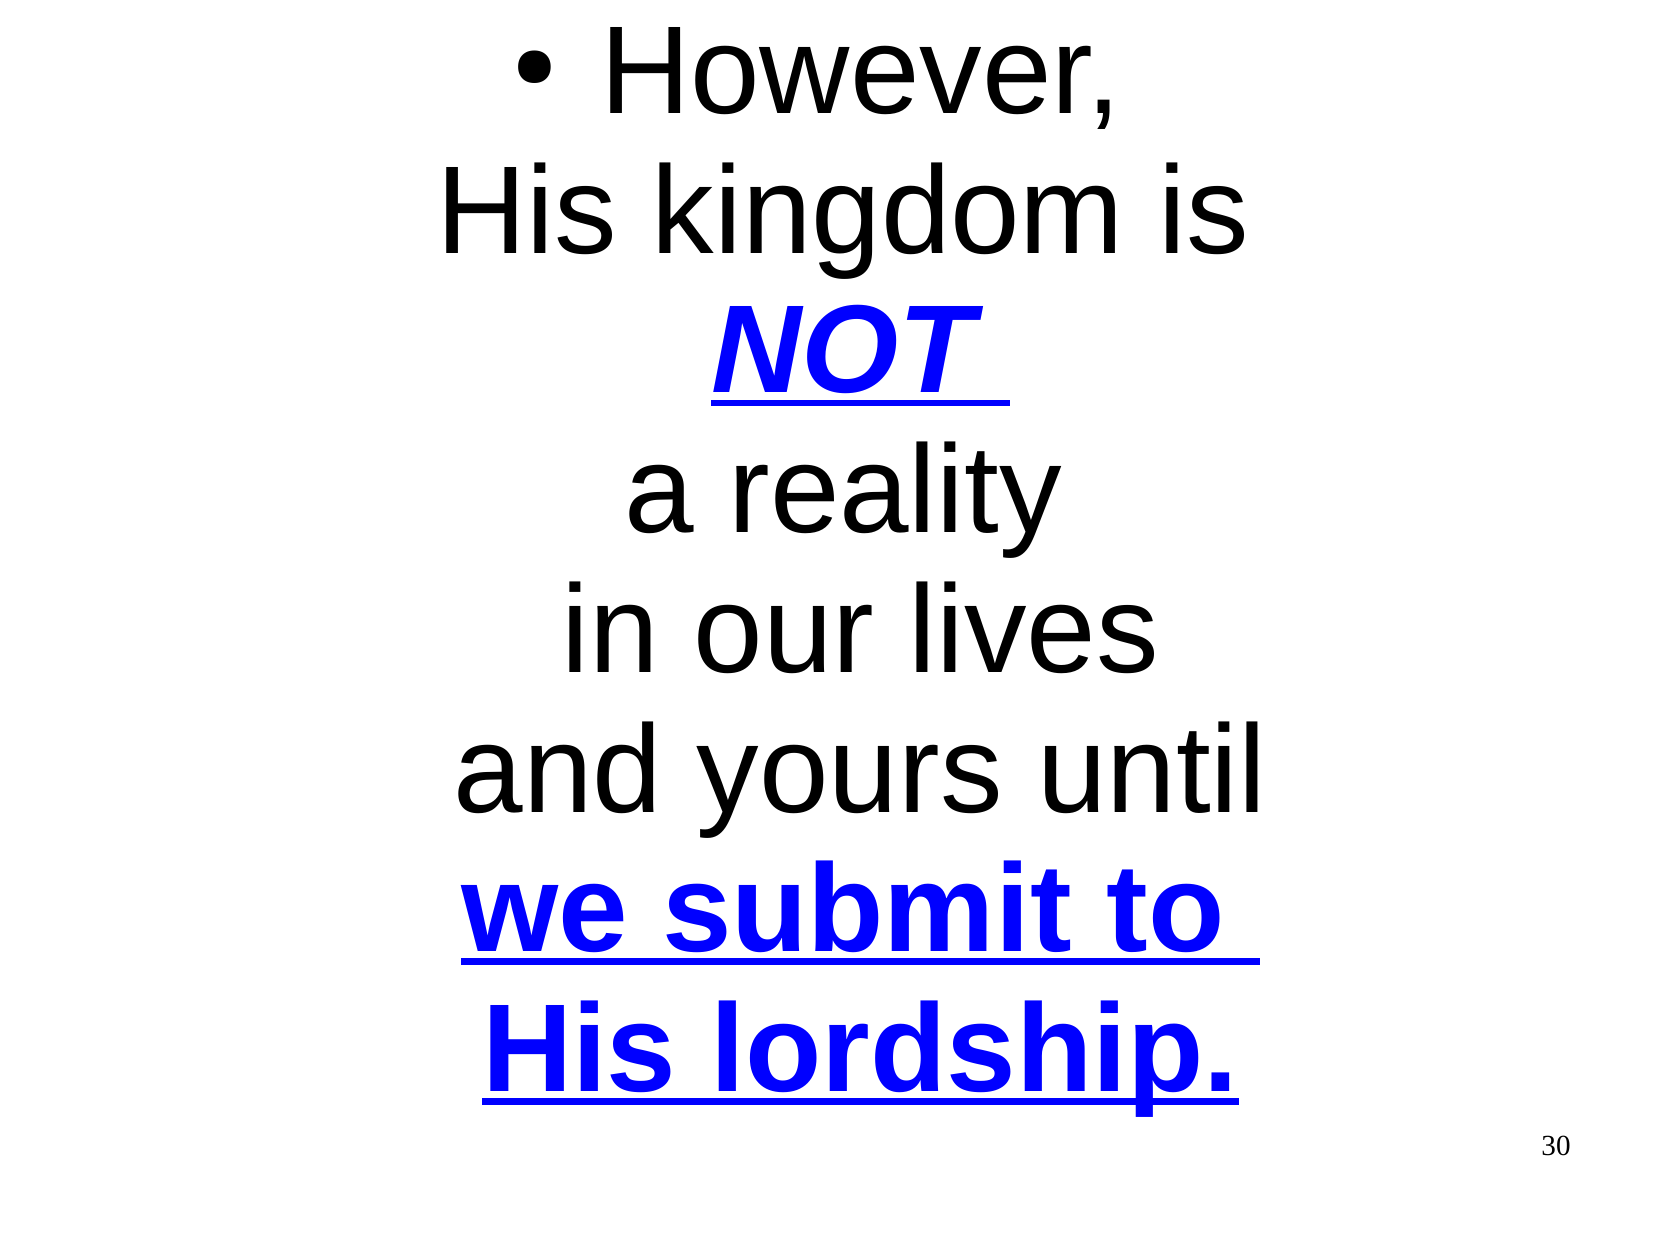

# However,  His kingdom is  NOT  a reality in our lives and yours until we submit to His lordship.
30